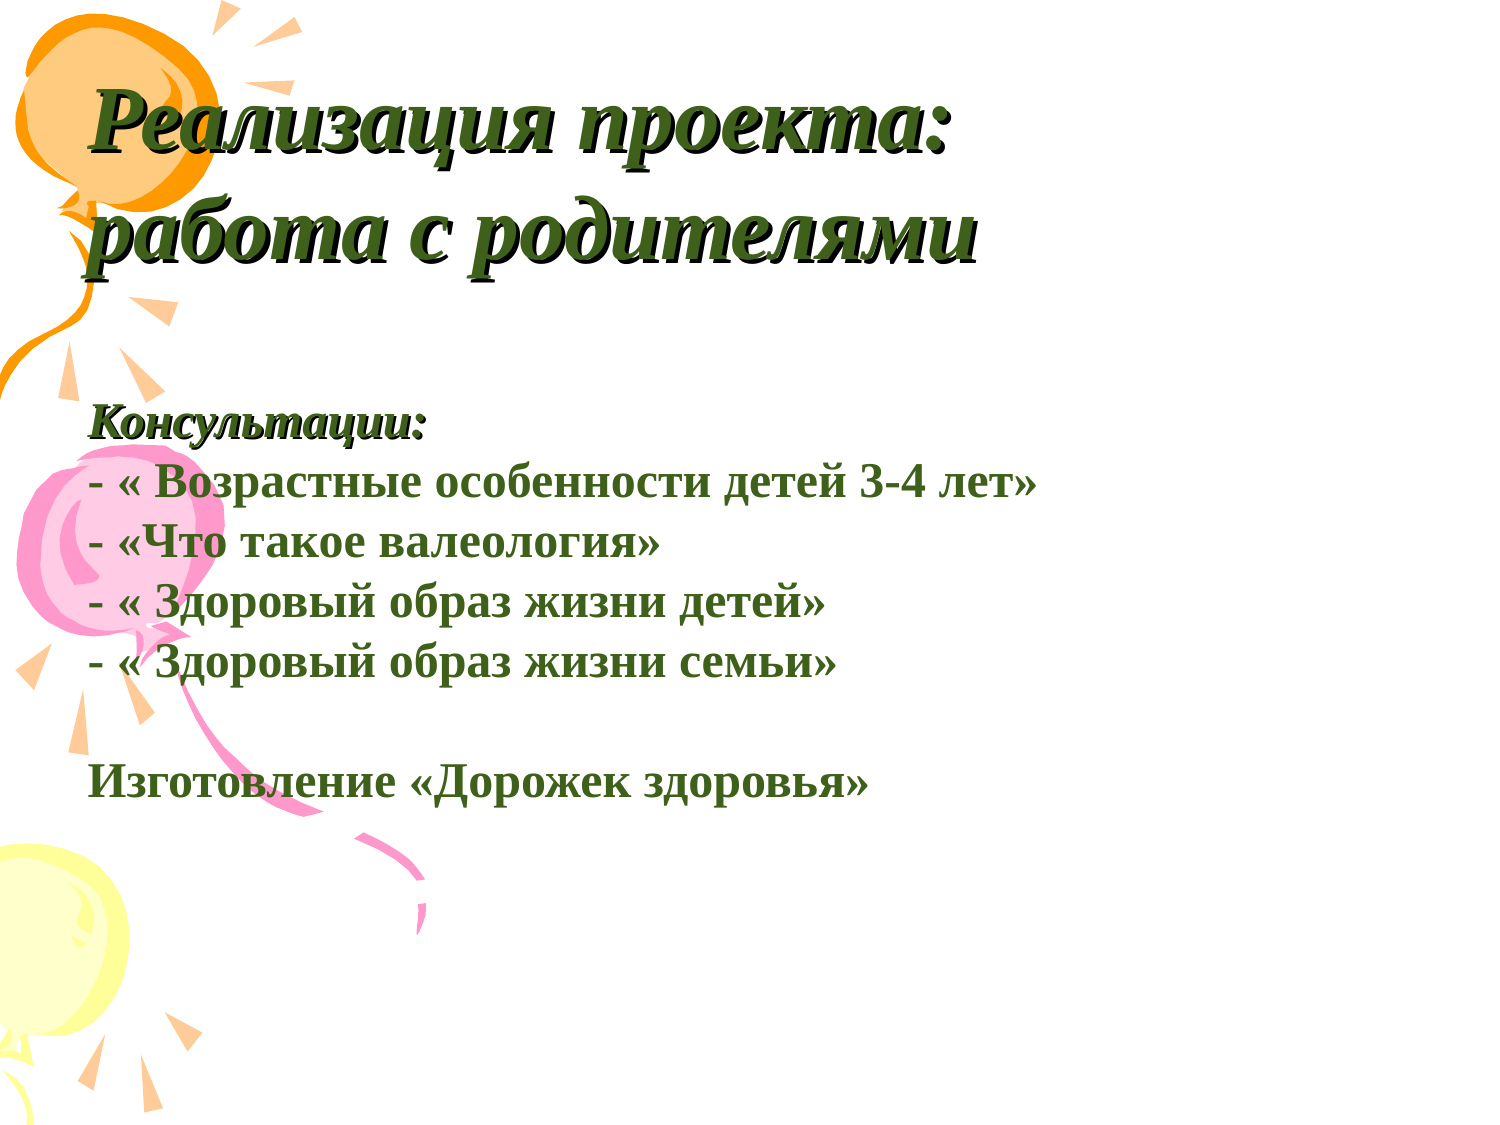

# Реализация проекта: работа с родителями Консультации: - « Возрастные особенности детей 3-4 лет» - «Что такое валеология» - « Здоровый образ жизни детей» - « Здоровый образ жизни семьи» Изготовление «Дорожек здоровья»